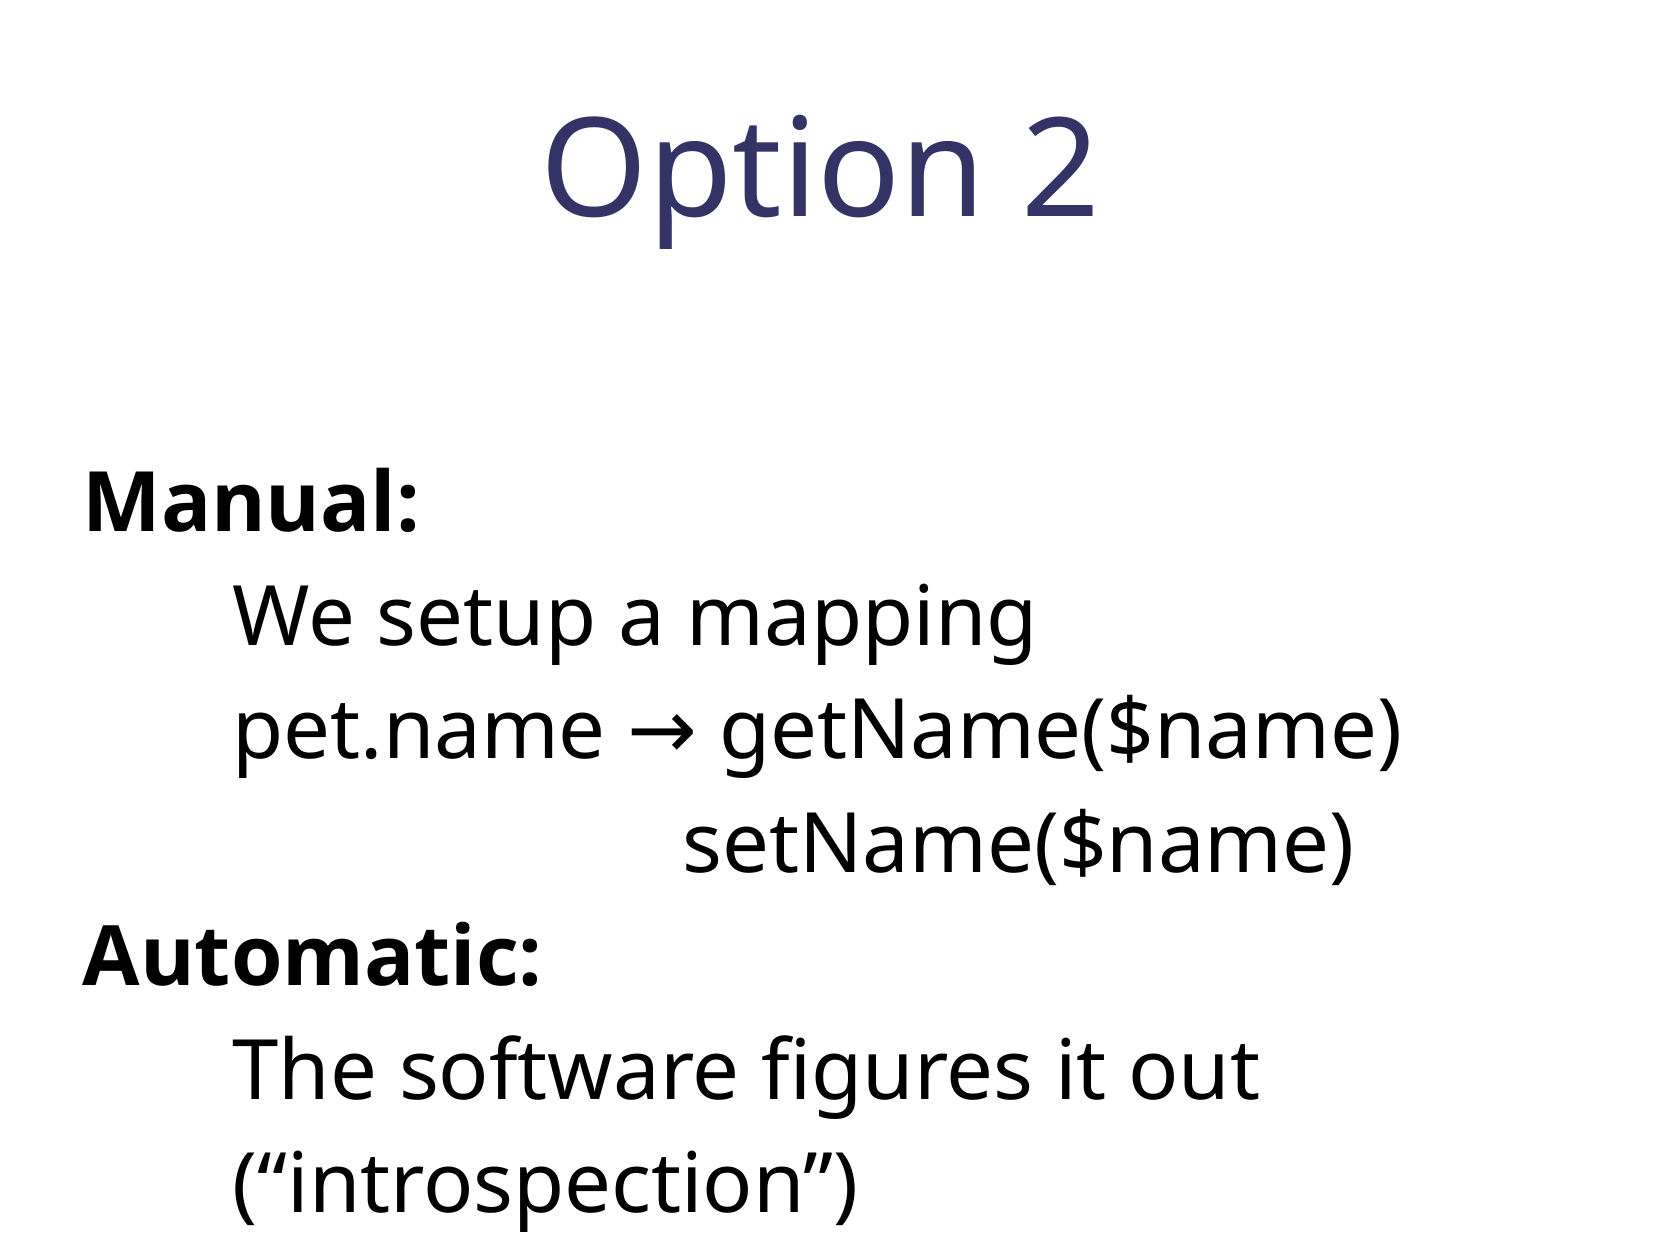

# Option 2
Manual:
		We setup a mapping
		pet.name → getName($name)
		 			setName($name)
Automatic:
		The software figures it out
		(“introspection”)